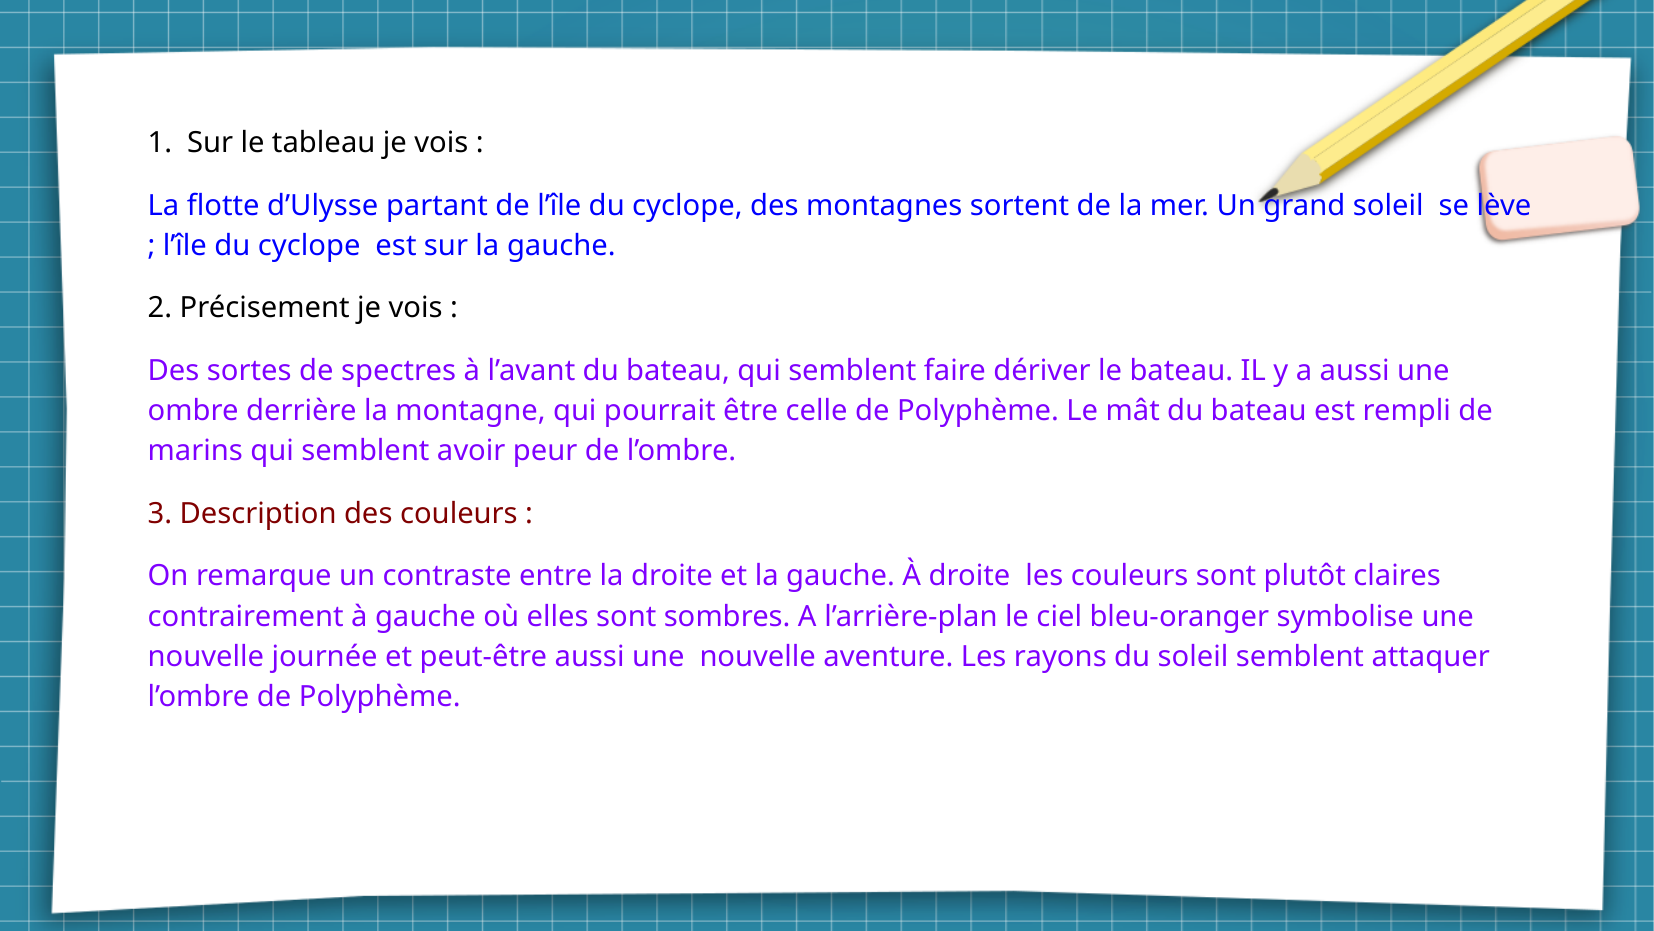

#
1. Sur le tableau je vois :
La flotte d’Ulysse partant de l’île du cyclope, des montagnes sortent de la mer. Un grand soleil se lève ; l’île du cyclope est sur la gauche.
2. Précisement je vois :
Des sortes de spectres à l’avant du bateau, qui semblent faire dériver le bateau. IL y a aussi une ombre derrière la montagne, qui pourrait être celle de Polyphème. Le mât du bateau est rempli de marins qui semblent avoir peur de l’ombre.
3. Description des couleurs :
On remarque un contraste entre la droite et la gauche. À droite les couleurs sont plutôt claires contrairement à gauche où elles sont sombres. A l’arrière-plan le ciel bleu-oranger symbolise une nouvelle journée et peut-être aussi une nouvelle aventure. Les rayons du soleil semblent attaquer l’ombre de Polyphème.